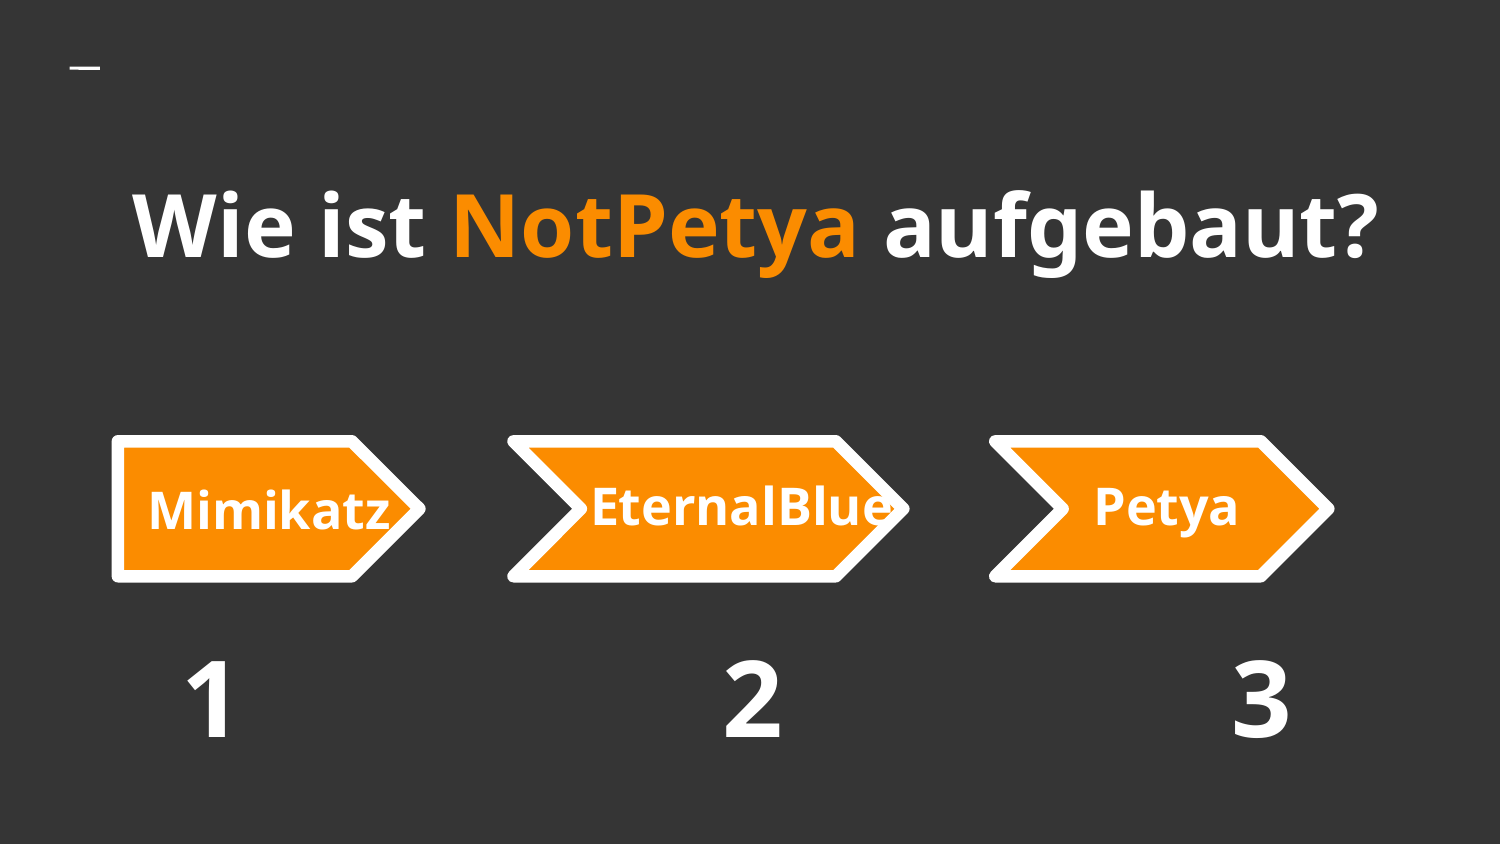

# Wie ist NotPetya aufgebaut?
EternalBlue
Petya
Mimikatz
1					 2						3